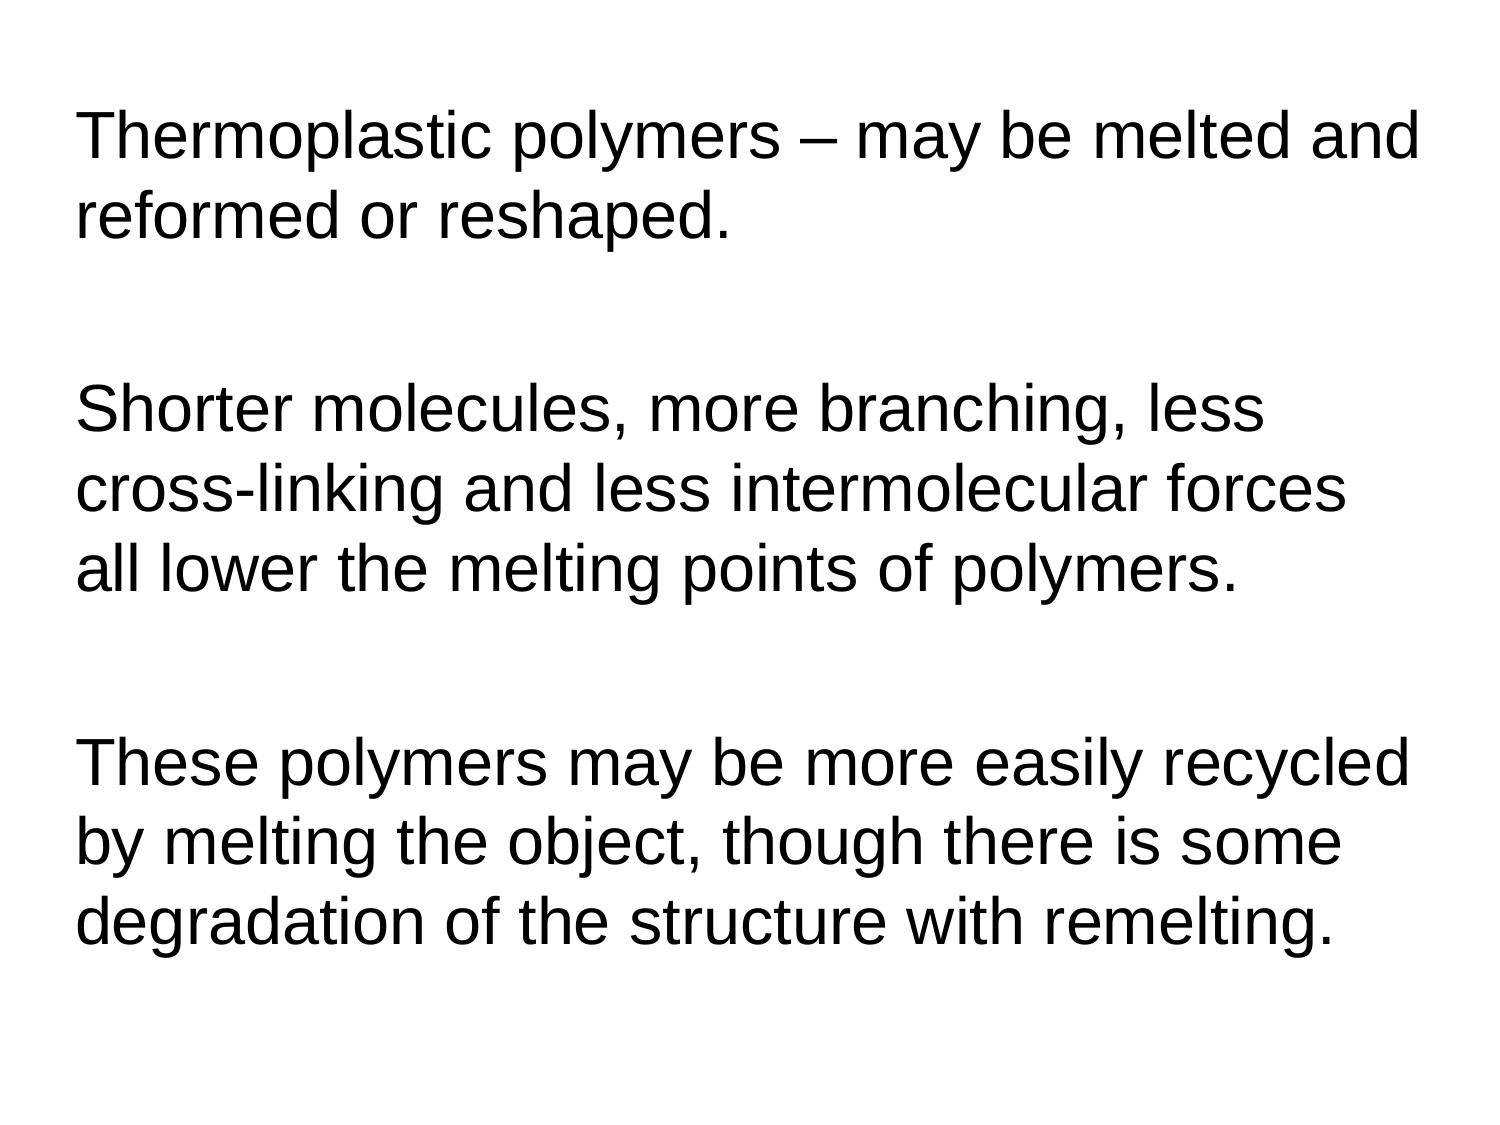

# Thermoplastic polymers – may be melted and reformed or reshaped.
Shorter molecules, more branching, less cross-linking and less intermolecular forces all lower the melting points of polymers.
These polymers may be more easily recycled by melting the object, though there is some degradation of the structure with remelting.